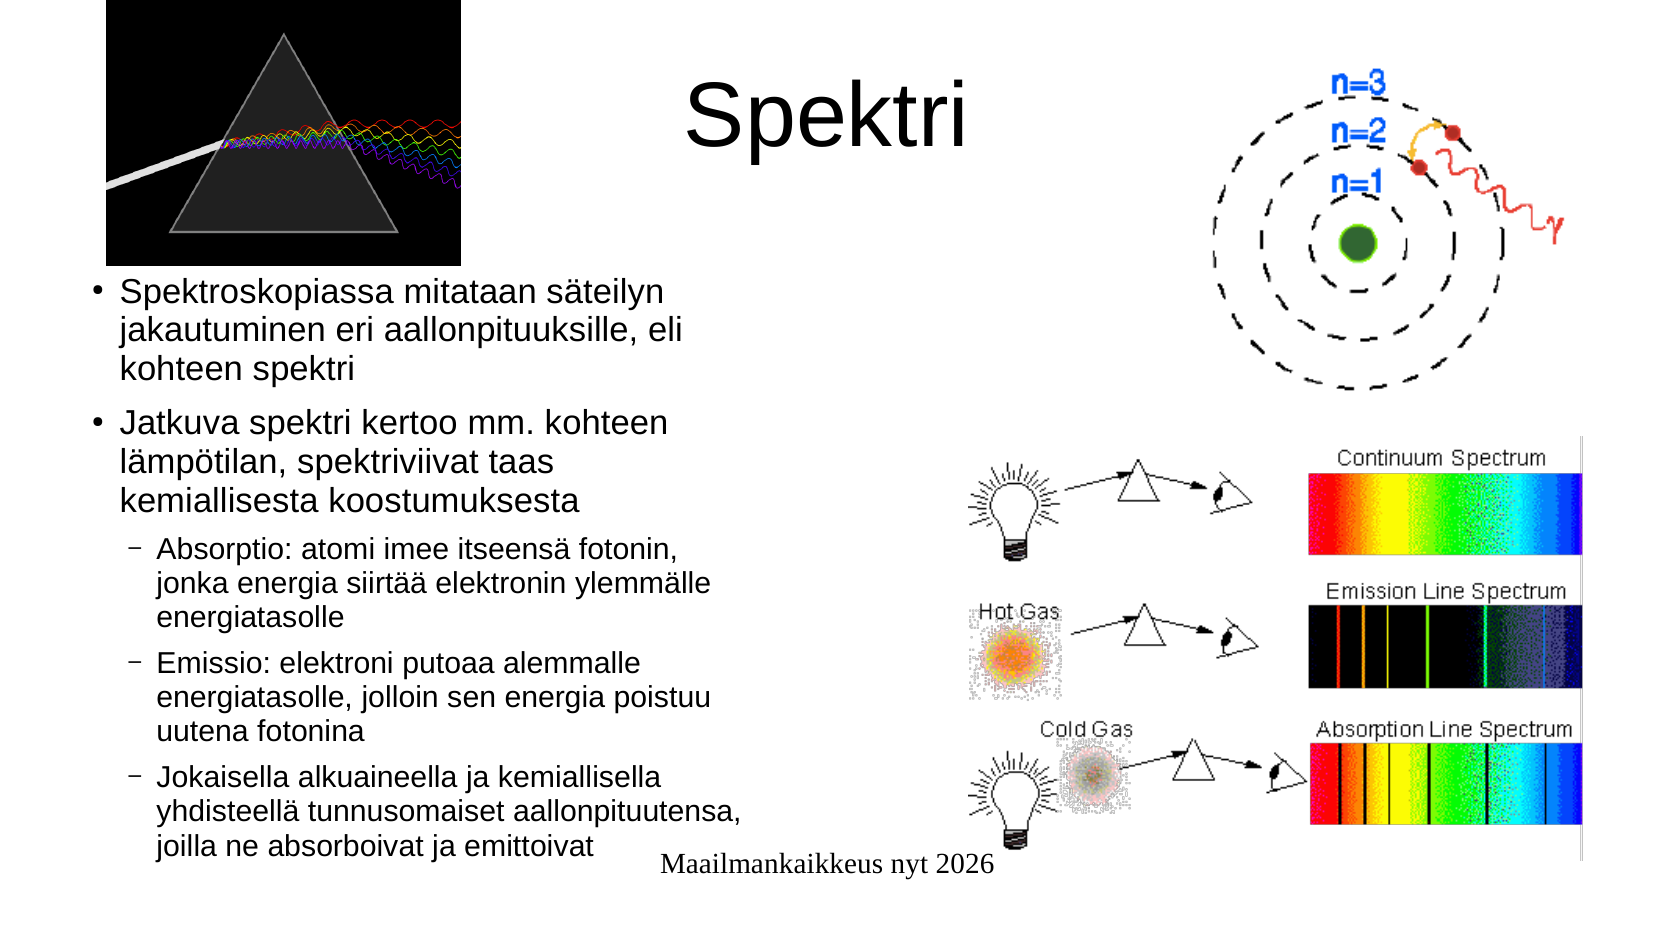

# Spektri
Spektroskopiassa mitataan säteilyn jakautuminen eri aallonpituuksille, eli kohteen spektri
Jatkuva spektri kertoo mm. kohteen lämpötilan, spektriviivat taas kemiallisesta koostumuksesta
Absorptio: atomi imee itseensä fotonin, jonka energia siirtää elektronin ylemmälle energiatasolle
Emissio: elektroni putoaa alemmalle energiatasolle, jolloin sen energia poistuu uutena fotonina
Jokaisella alkuaineella ja kemiallisella yhdisteellä tunnusomaiset aallonpituutensa, joilla ne absorboivat ja emittoivat